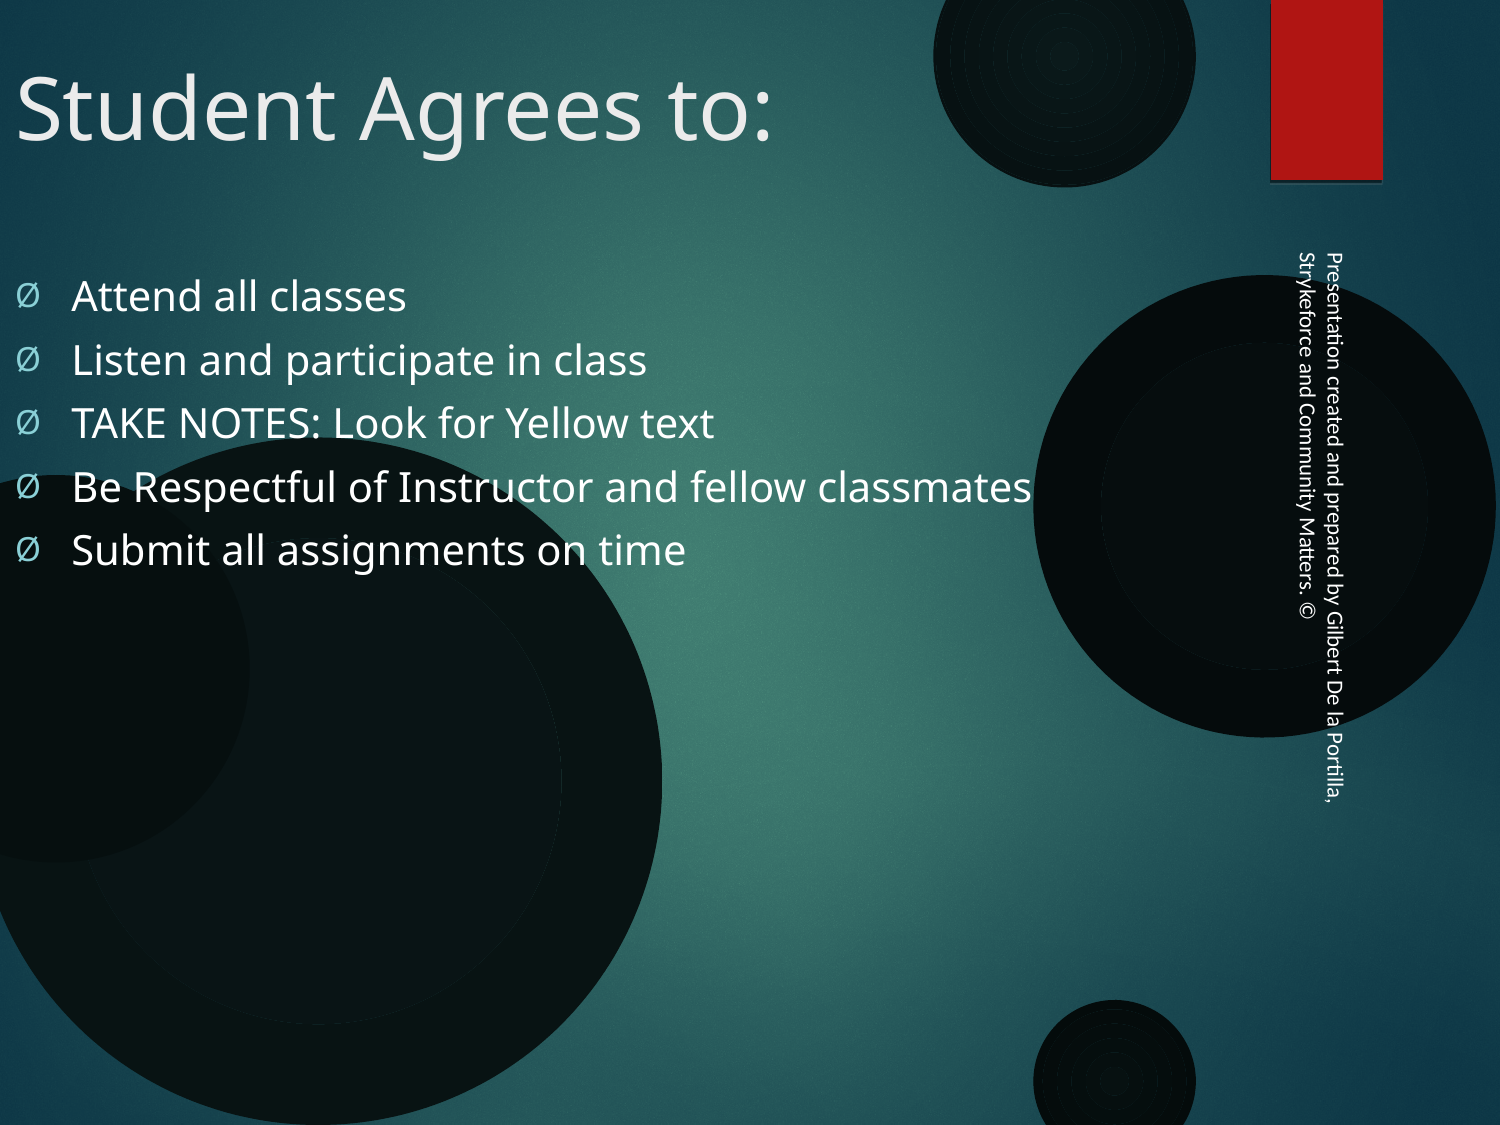

# Student Agrees to:
Attend all classes
Listen and participate in class
TAKE NOTES: Look for Yellow text
Be Respectful of Instructor and fellow classmates
Submit all assignments on time
Presentation created and prepared by Gilbert De la Portilla, Strykeforce and Community Matters. ©